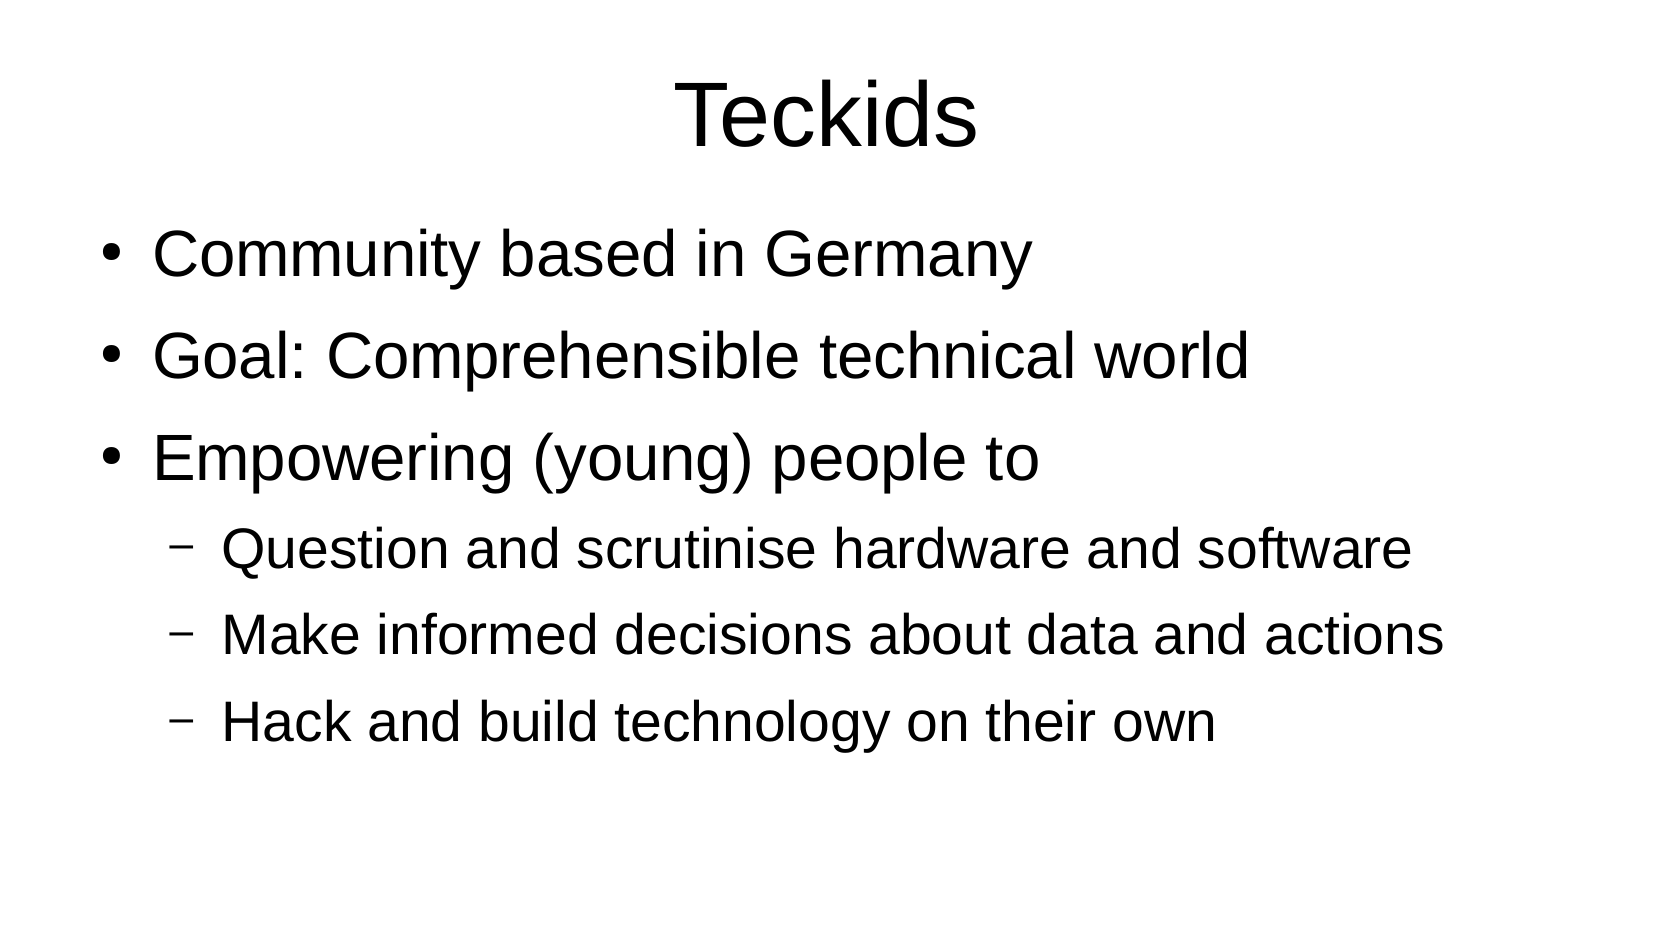

# Teckids
Community based in Germany
Goal: Comprehensible technical world
Empowering (young) people to
Question and scrutinise hardware and software
Make informed decisions about data and actions
Hack and build technology on their own